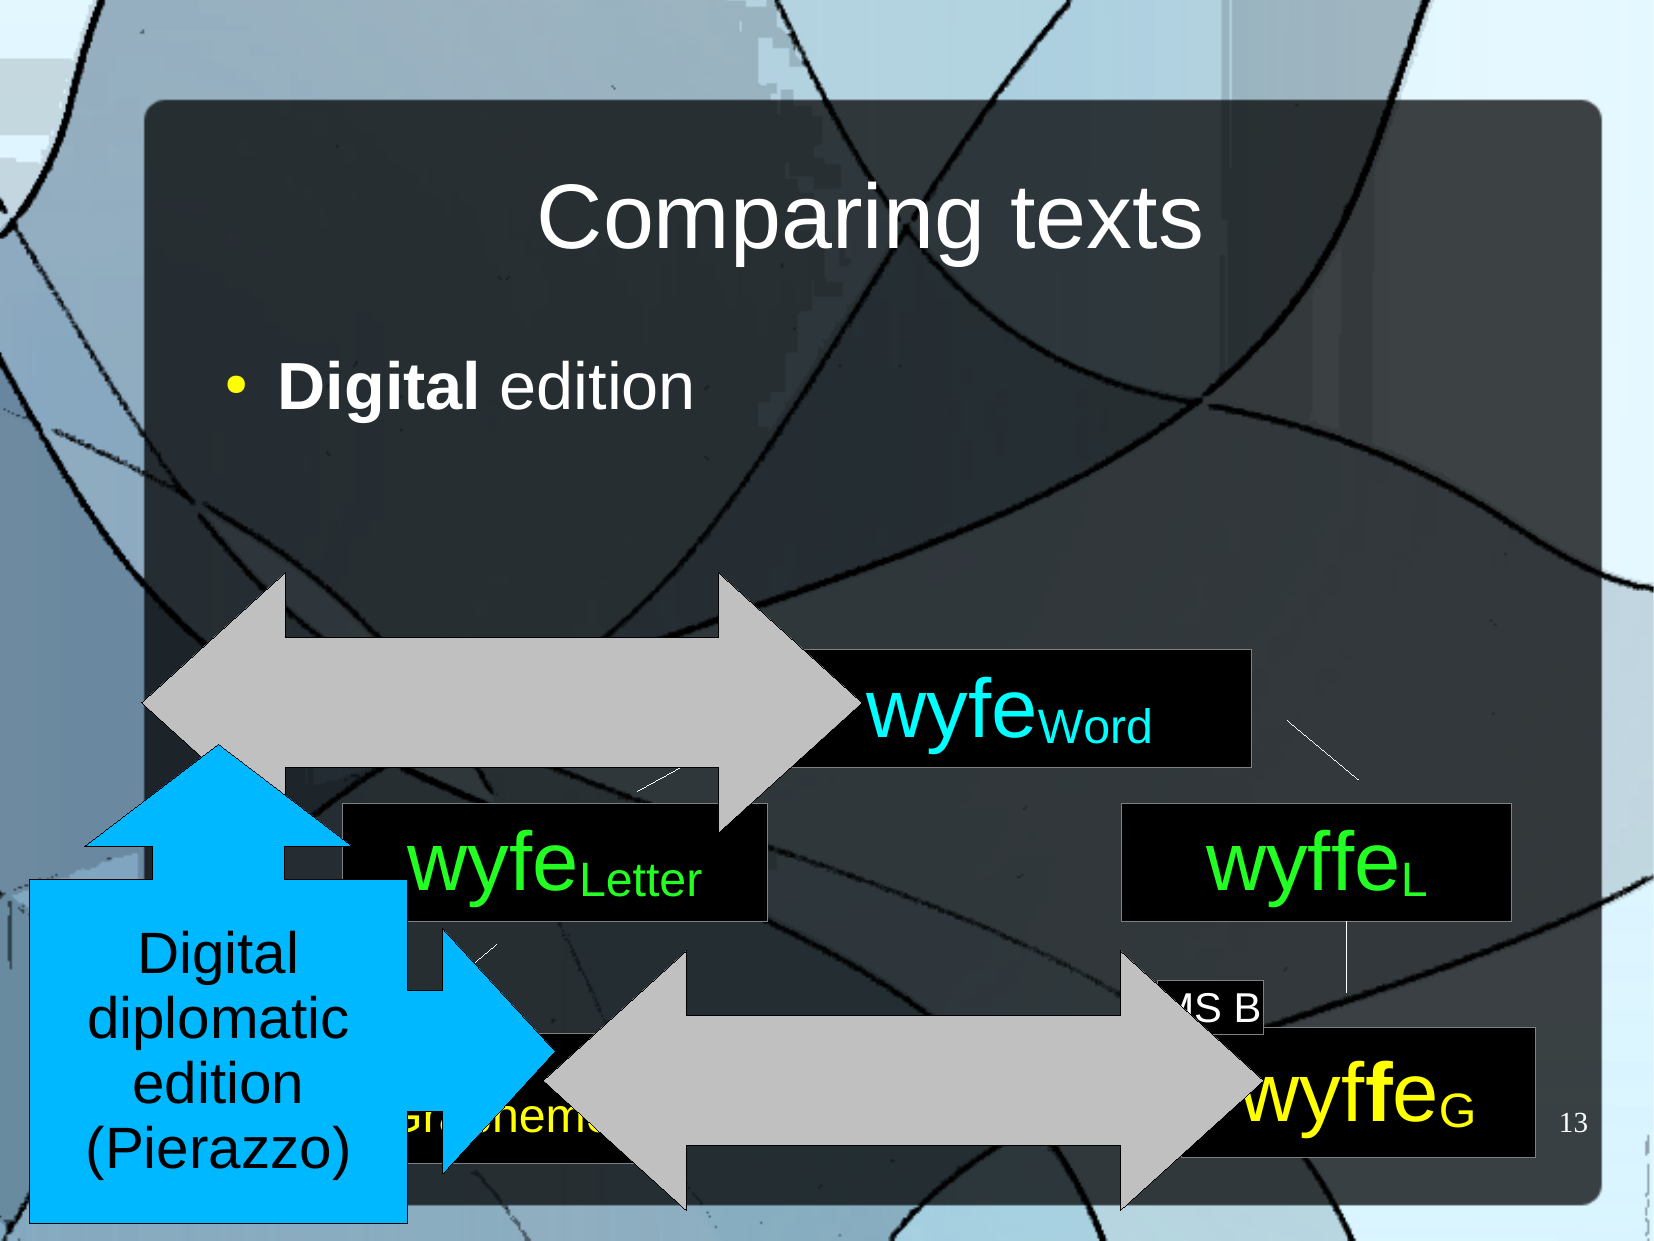

# Comparing texts
Digital edition
wyfeWord
Digital
diplomatic
edition
(Pierazzo)
wyfeLetter
wyffeL
MS B
MS A
wyffeG
wyfeGrapheme
13